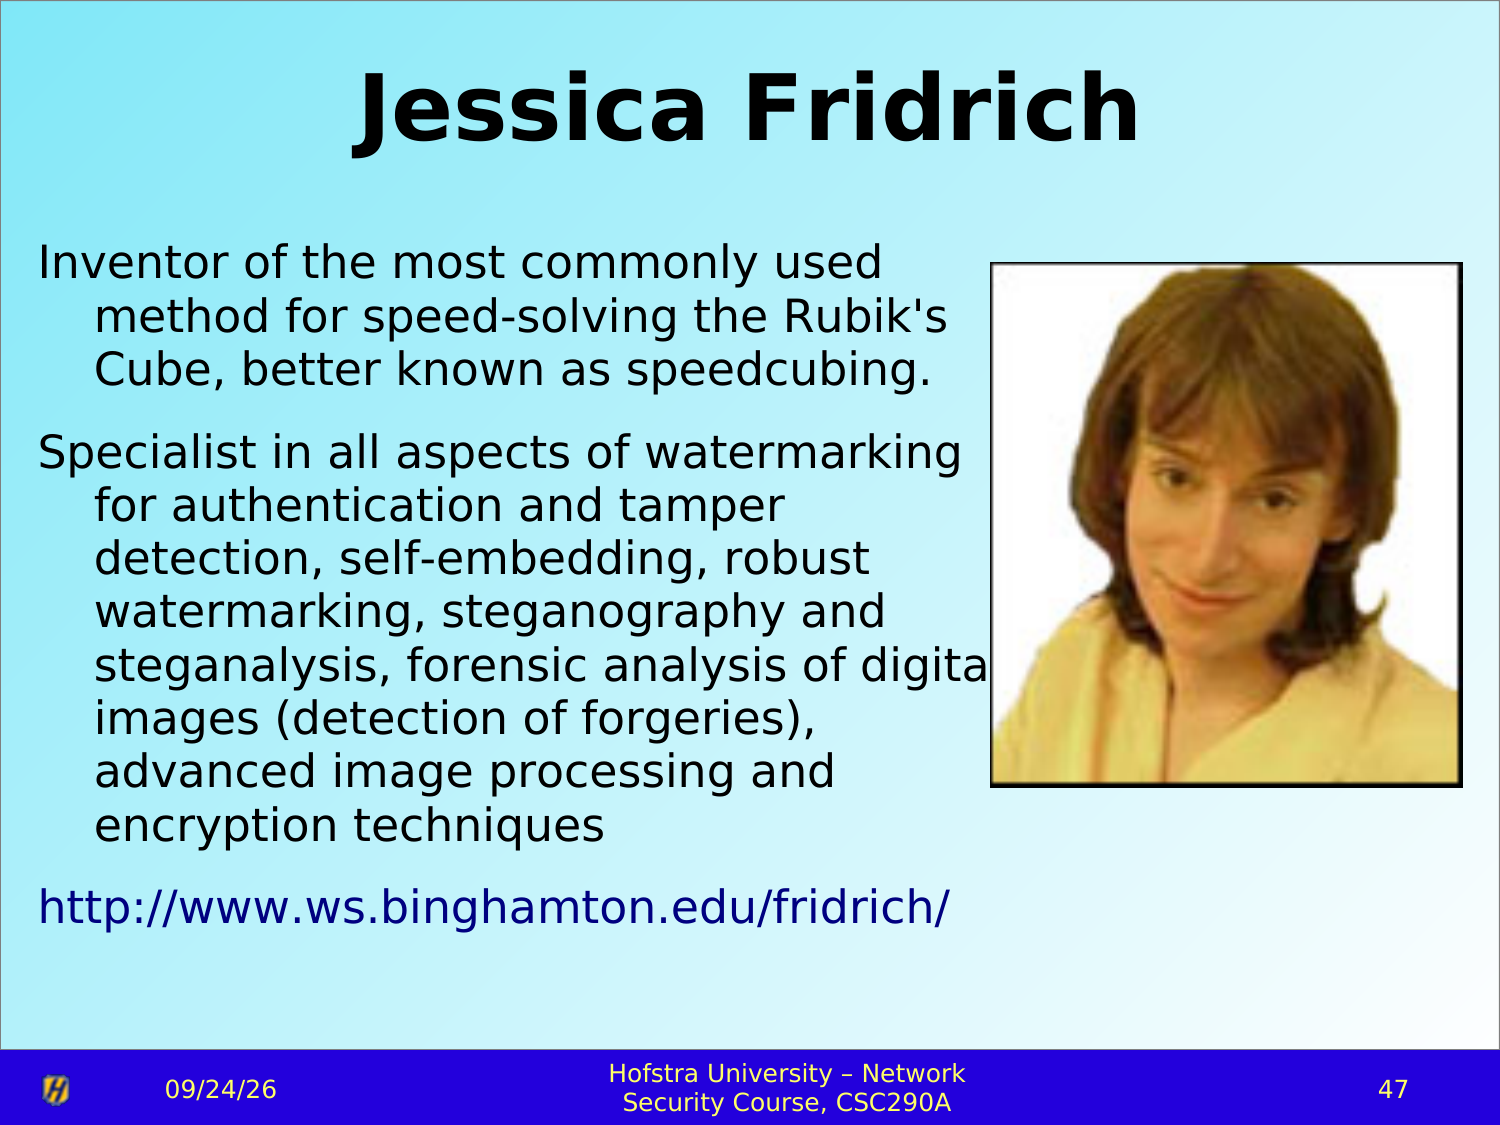

# Jessica Fridrich
Inventor of the most commonly used method for speed-solving the Rubik's Cube, better known as speedcubing.
Specialist in all aspects of watermarking for authentication and tamper detection, self-embedding, robust watermarking, steganography and steganalysis, forensic analysis of digital images (detection of forgeries), advanced image processing and encryption techniques
http://www.ws.binghamton.edu/fridrich/
47